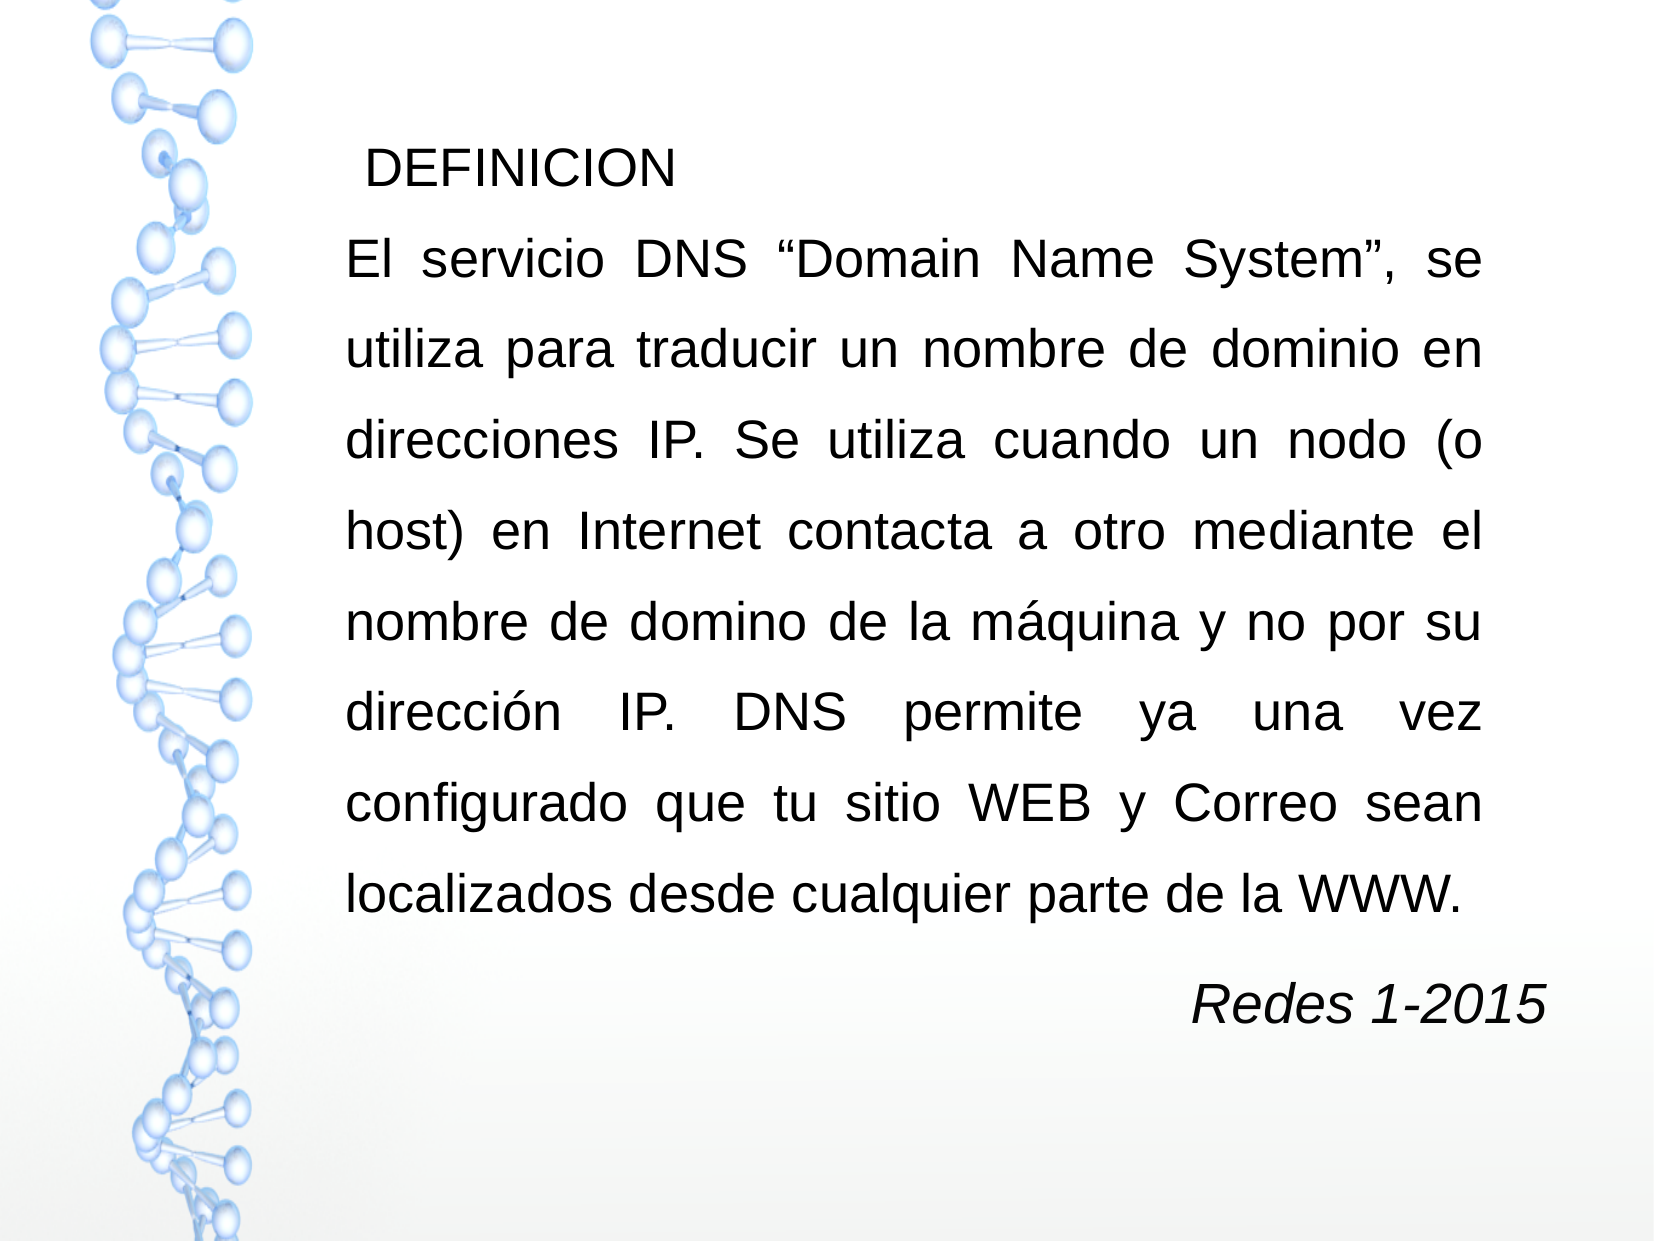

DEFINICION
El servicio DNS “Domain Name System”, se utiliza para traducir un nombre de dominio en direcciones IP. Se utiliza cuando un nodo (o host) en Internet contacta a otro mediante el nombre de domino de la máquina y no por su dirección IP. DNS permite ya una vez configurado que tu sitio WEB y Correo sean localizados desde cualquier parte de la WWW.
# Redes 1-2015